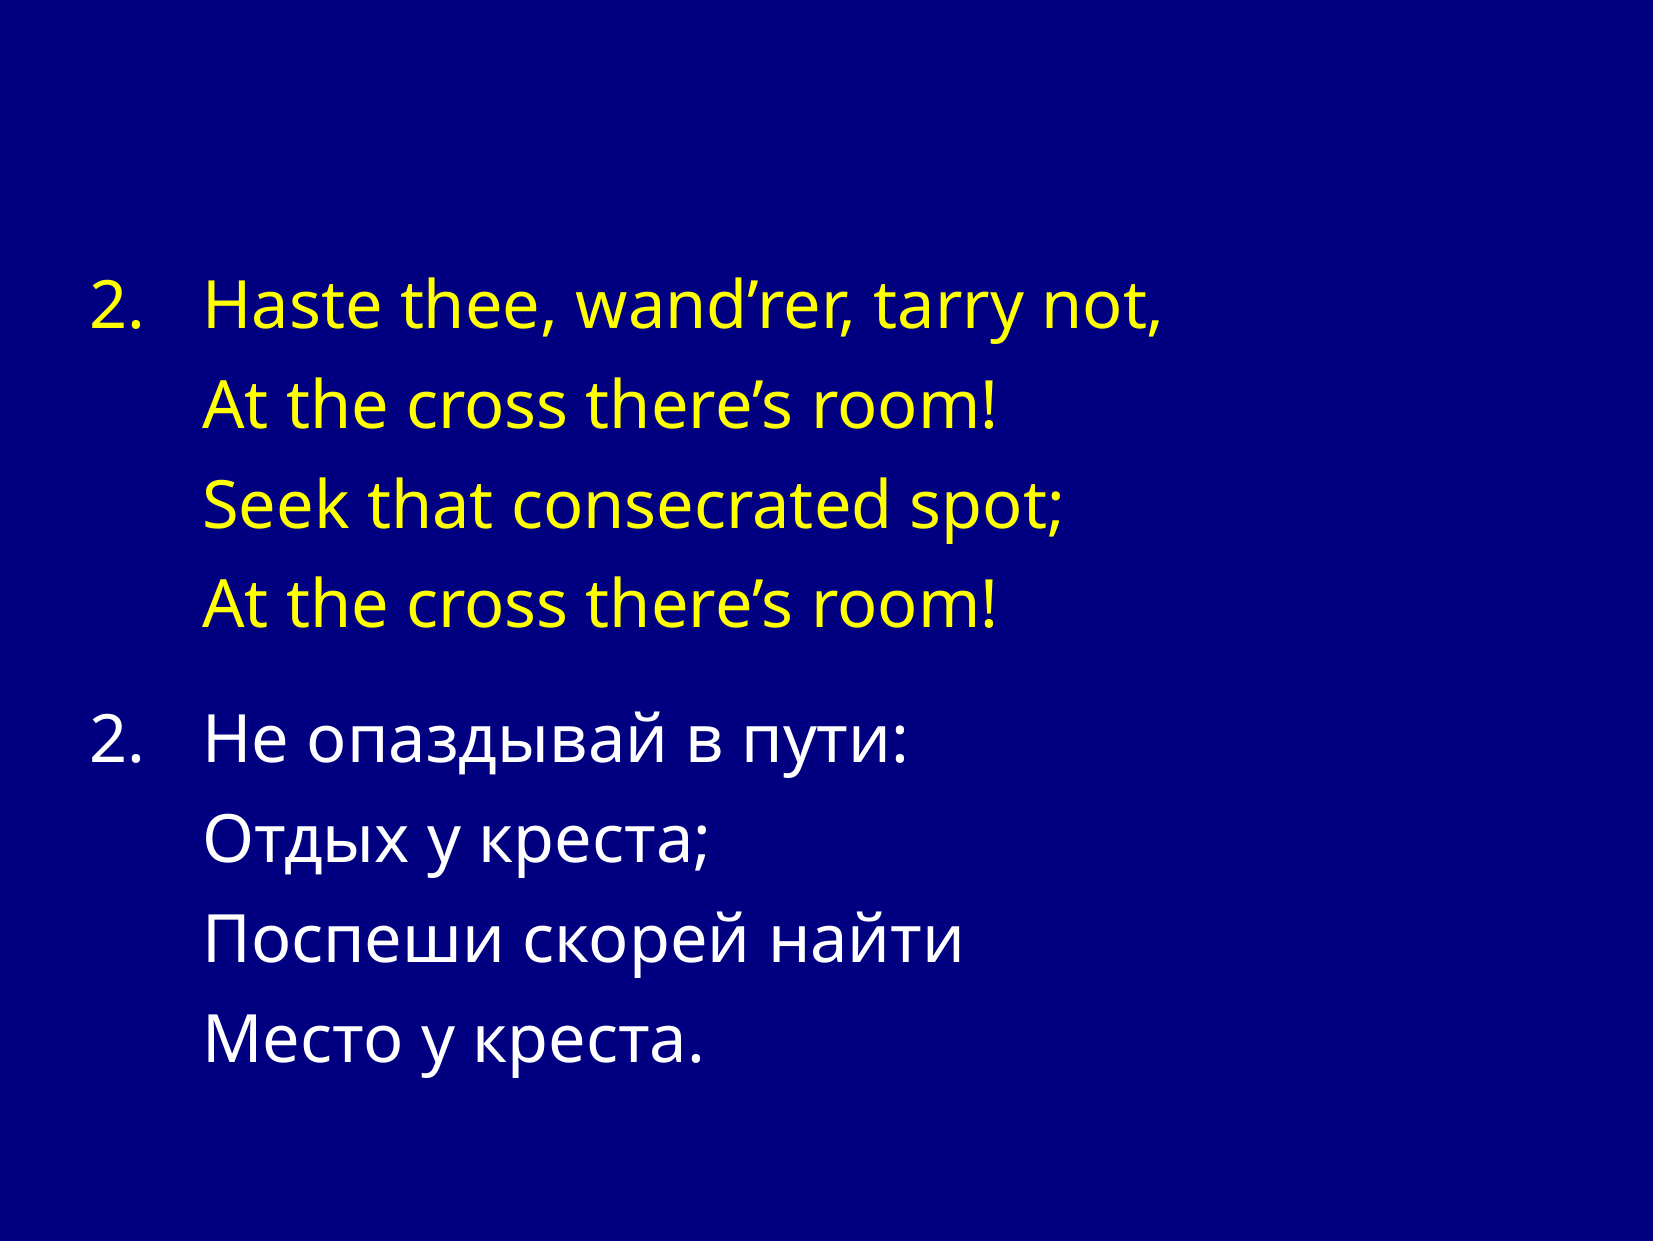

2.	Haste thee, wand’rer, tarry not,
	At the cross there’s room!
	Seek that consecrated spot;
	At the cross there’s room!
2.	Не опаздывай в пути:
	Отдых у креста;
	Поспеши скорей найти
	Место у креста.